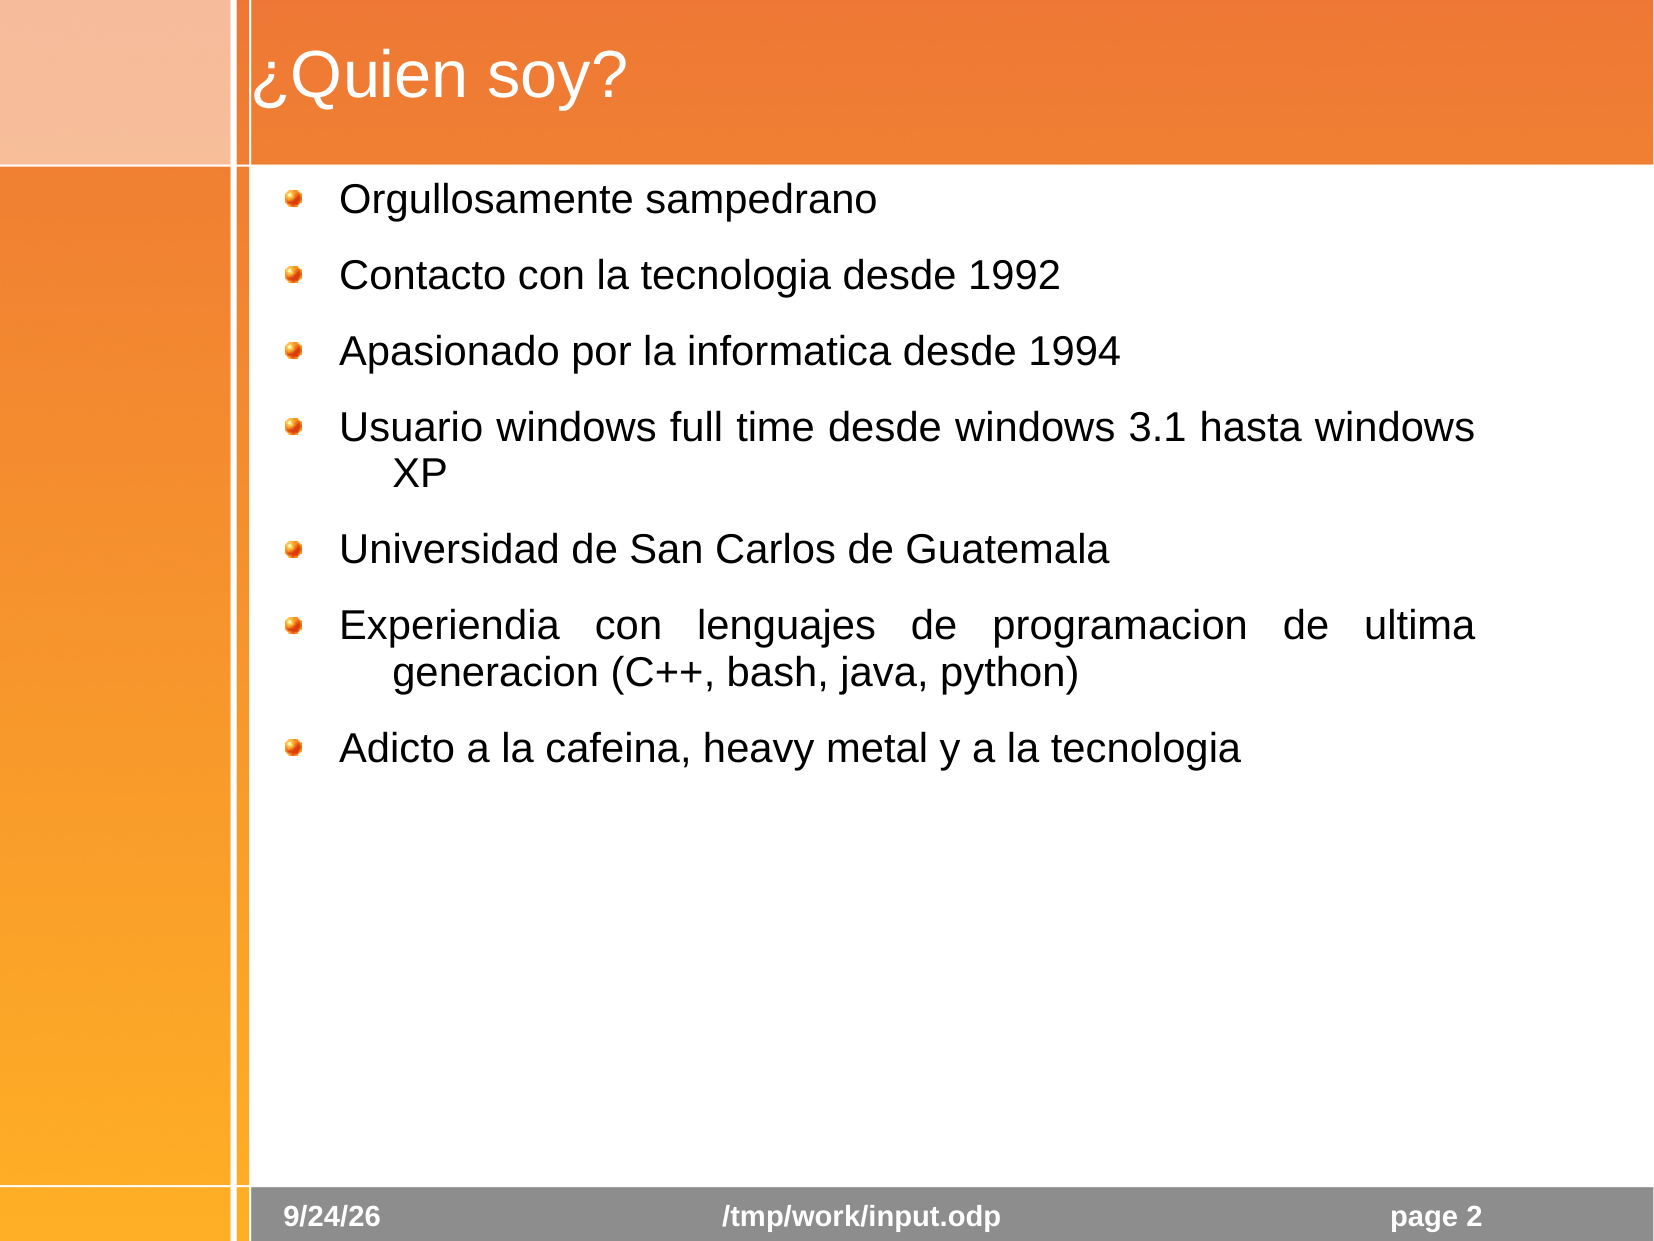

# ¿Quien soy?
Orgullosamente sampedrano
Contacto con la tecnologia desde 1992
Apasionado por la informatica desde 1994
Usuario windows full time desde windows 3.1 hasta windows XP
Universidad de San Carlos de Guatemala
Experiendia con lenguajes de programacion de ultima generacion (C++, bash, java, python)
Adicto a la cafeina, heavy metal y a la tecnologia